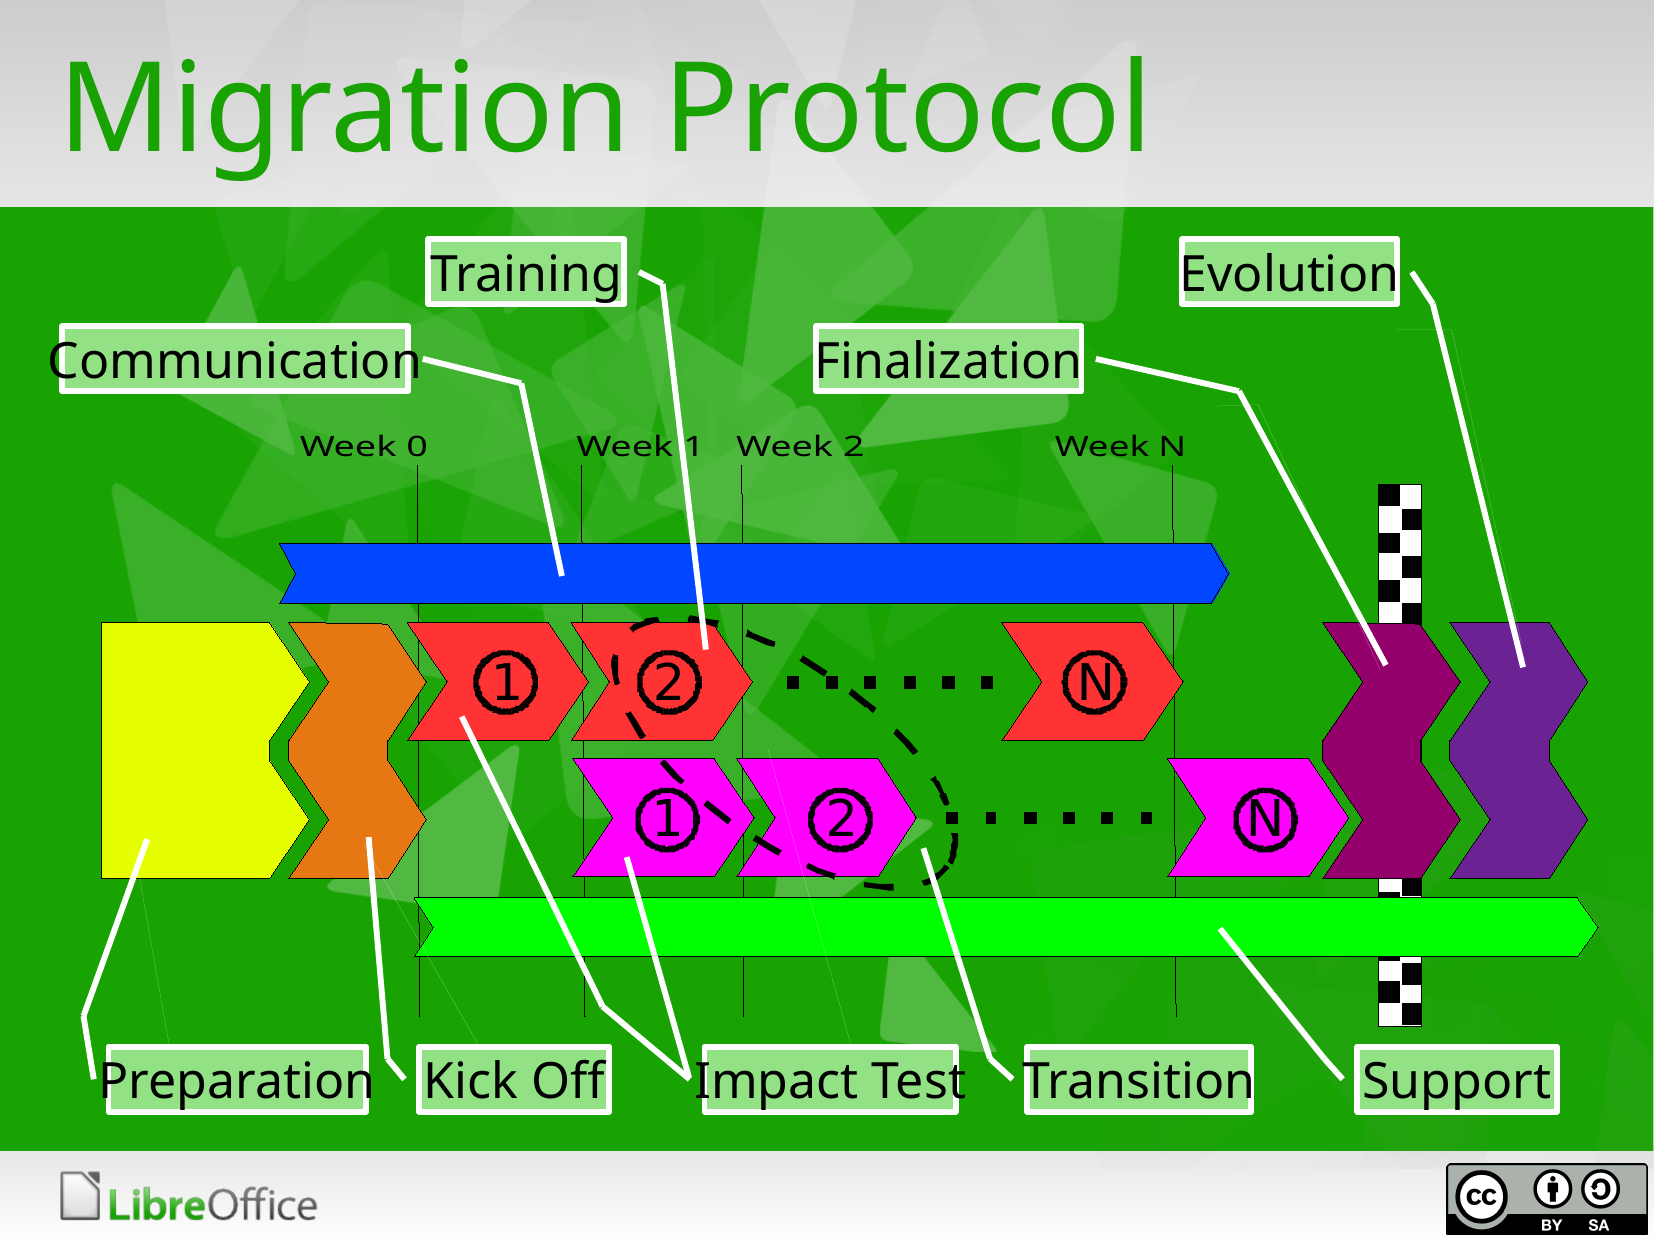

# Migration Protocol
Training
Evolution
Communication
Finalization
Week 0
Week 1
Week 2
Week N
1
2
N
1
2
N
Support
Preparation
Kick Off
Impact Test
Transition